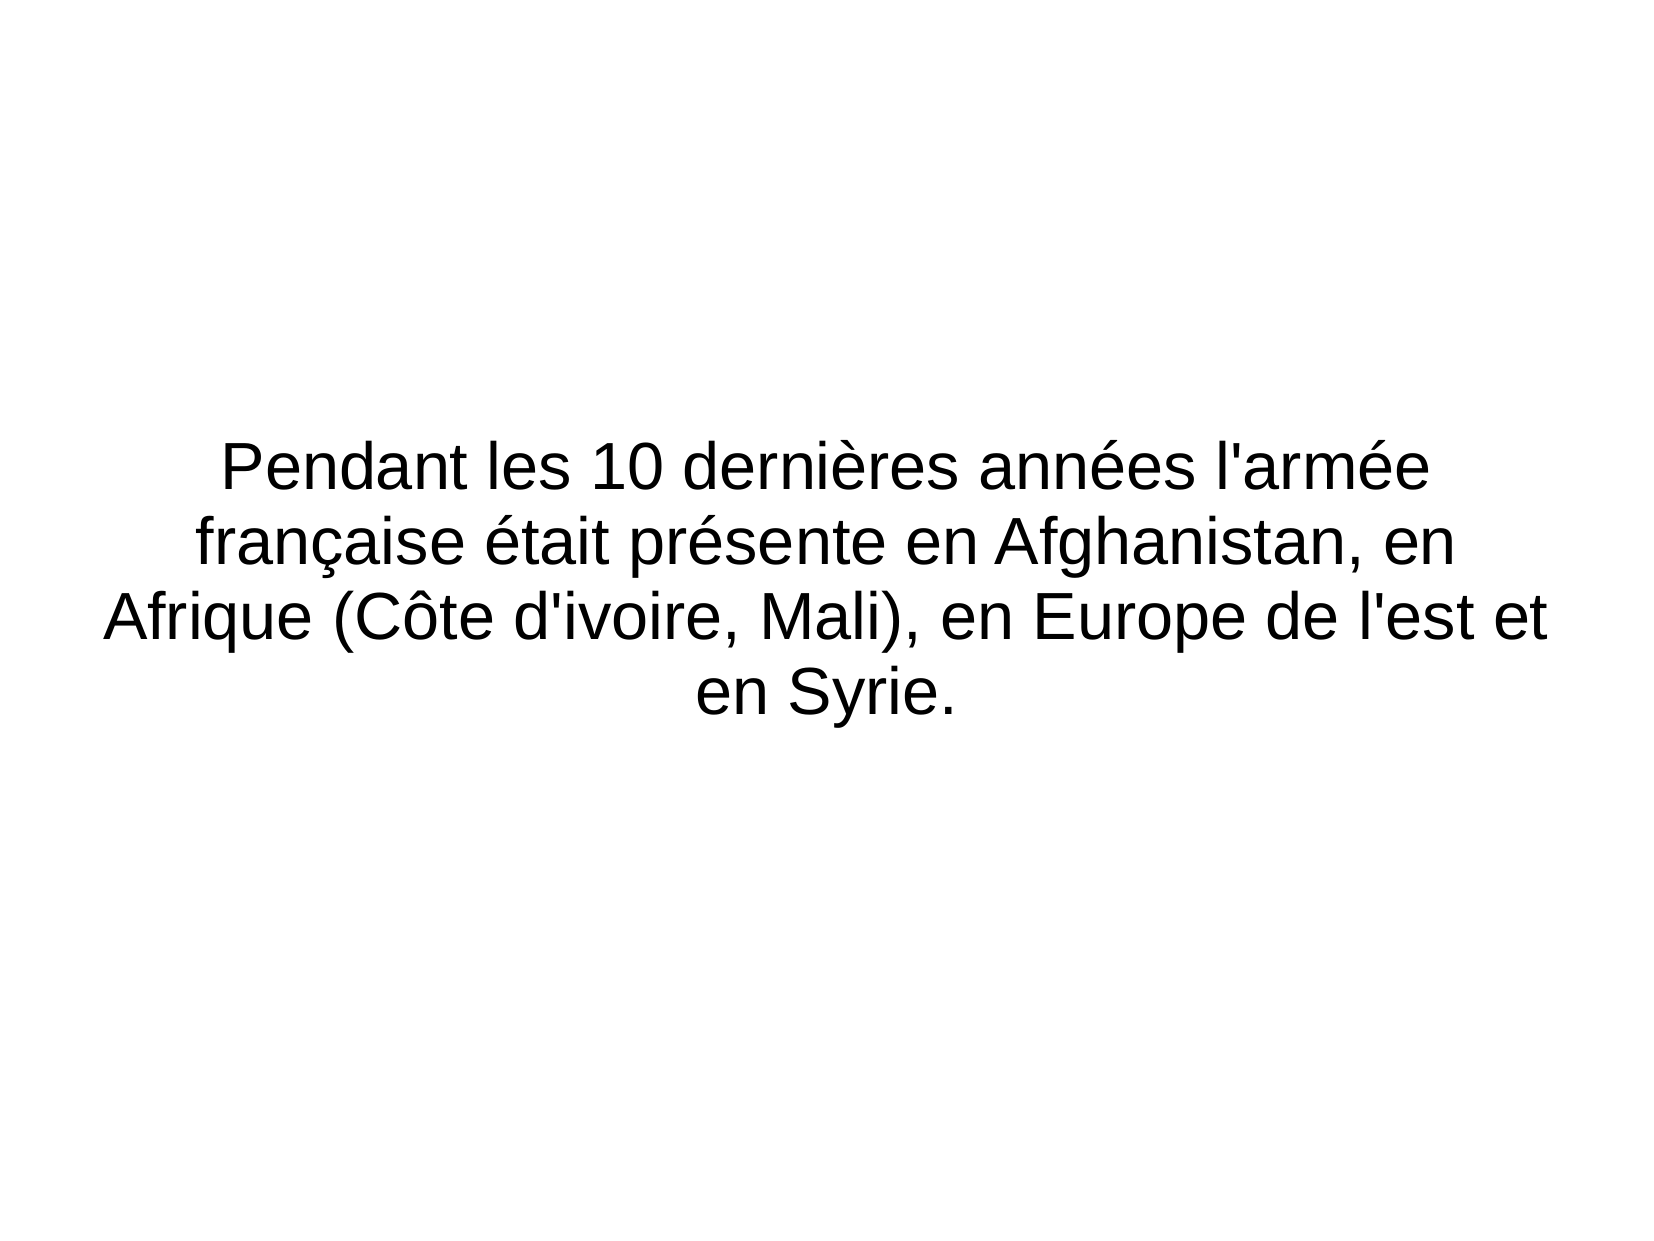

# Pendant les 10 dernières années l'armée française était présente en Afghanistan, en Afrique (Côte d'ivoire, Mali), en Europe de l'est et en Syrie.